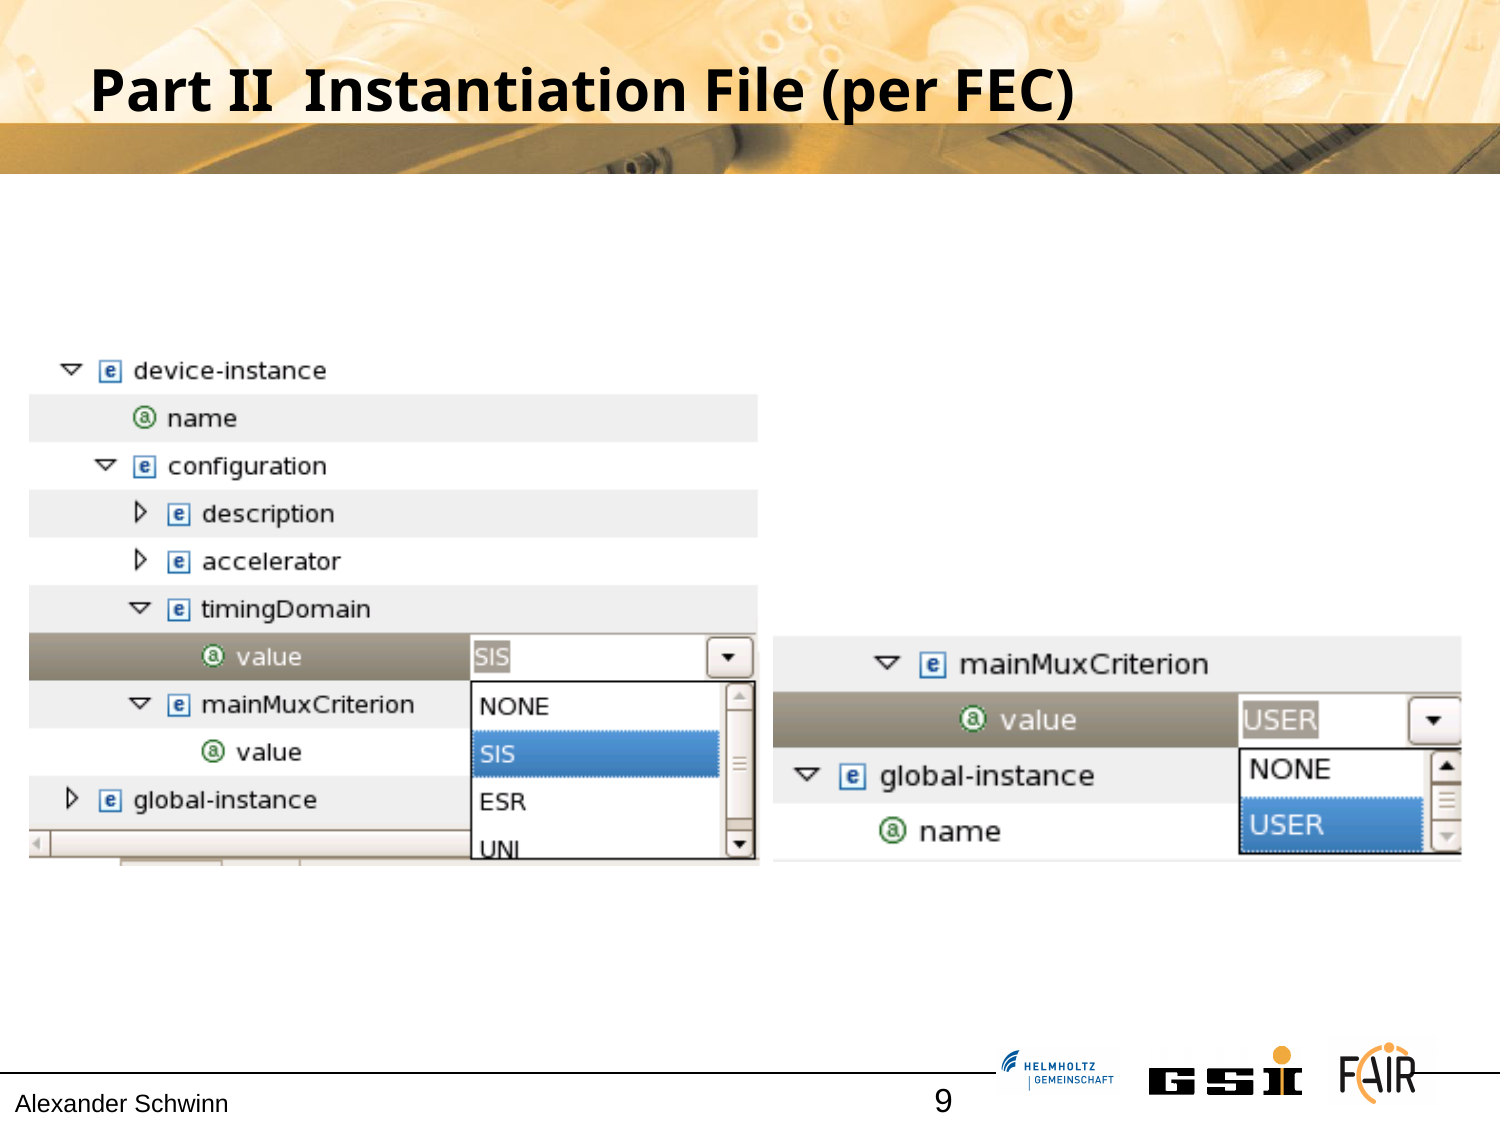

# Part II Instantiation File (per FEC)
9